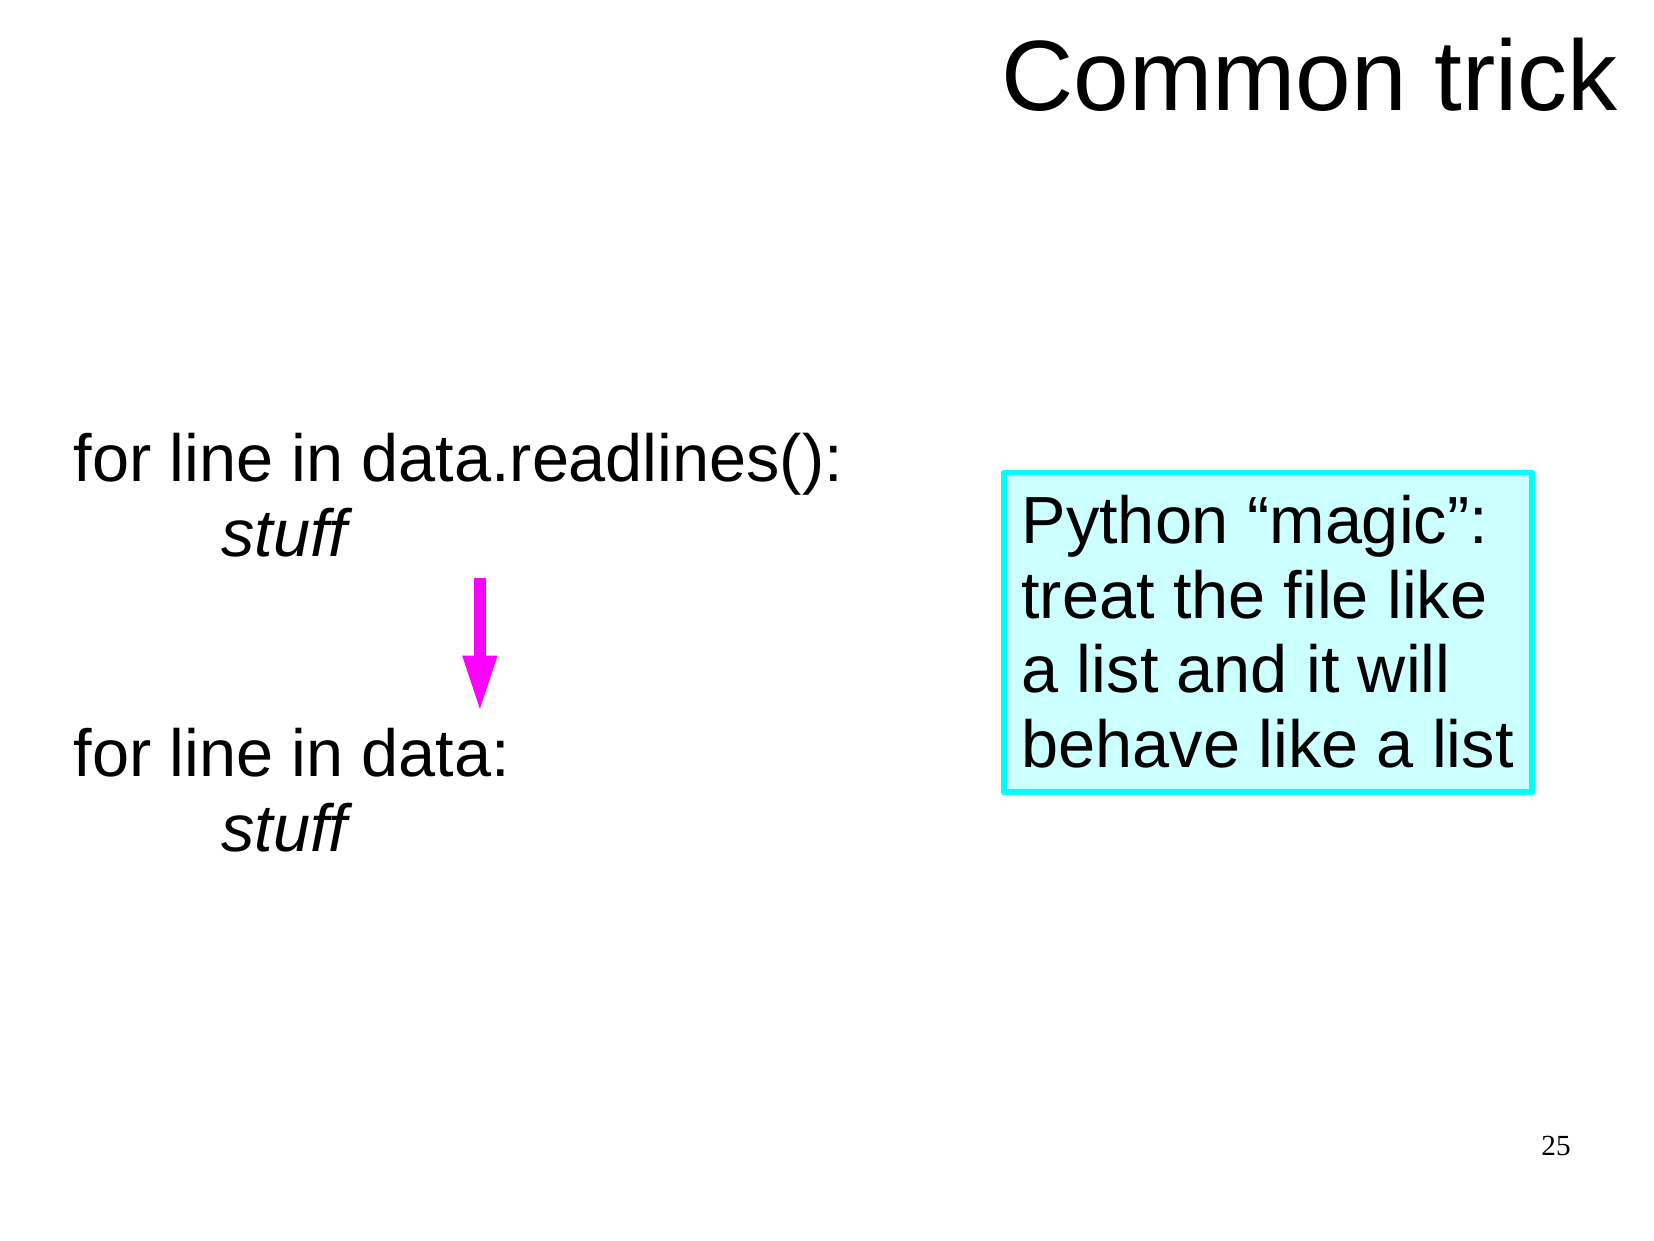

Common trick
for line in data.readlines():
		stuff
Python “magic”:
treat the file like
a list and it will
behave like a list
for line in data:
		stuff
25